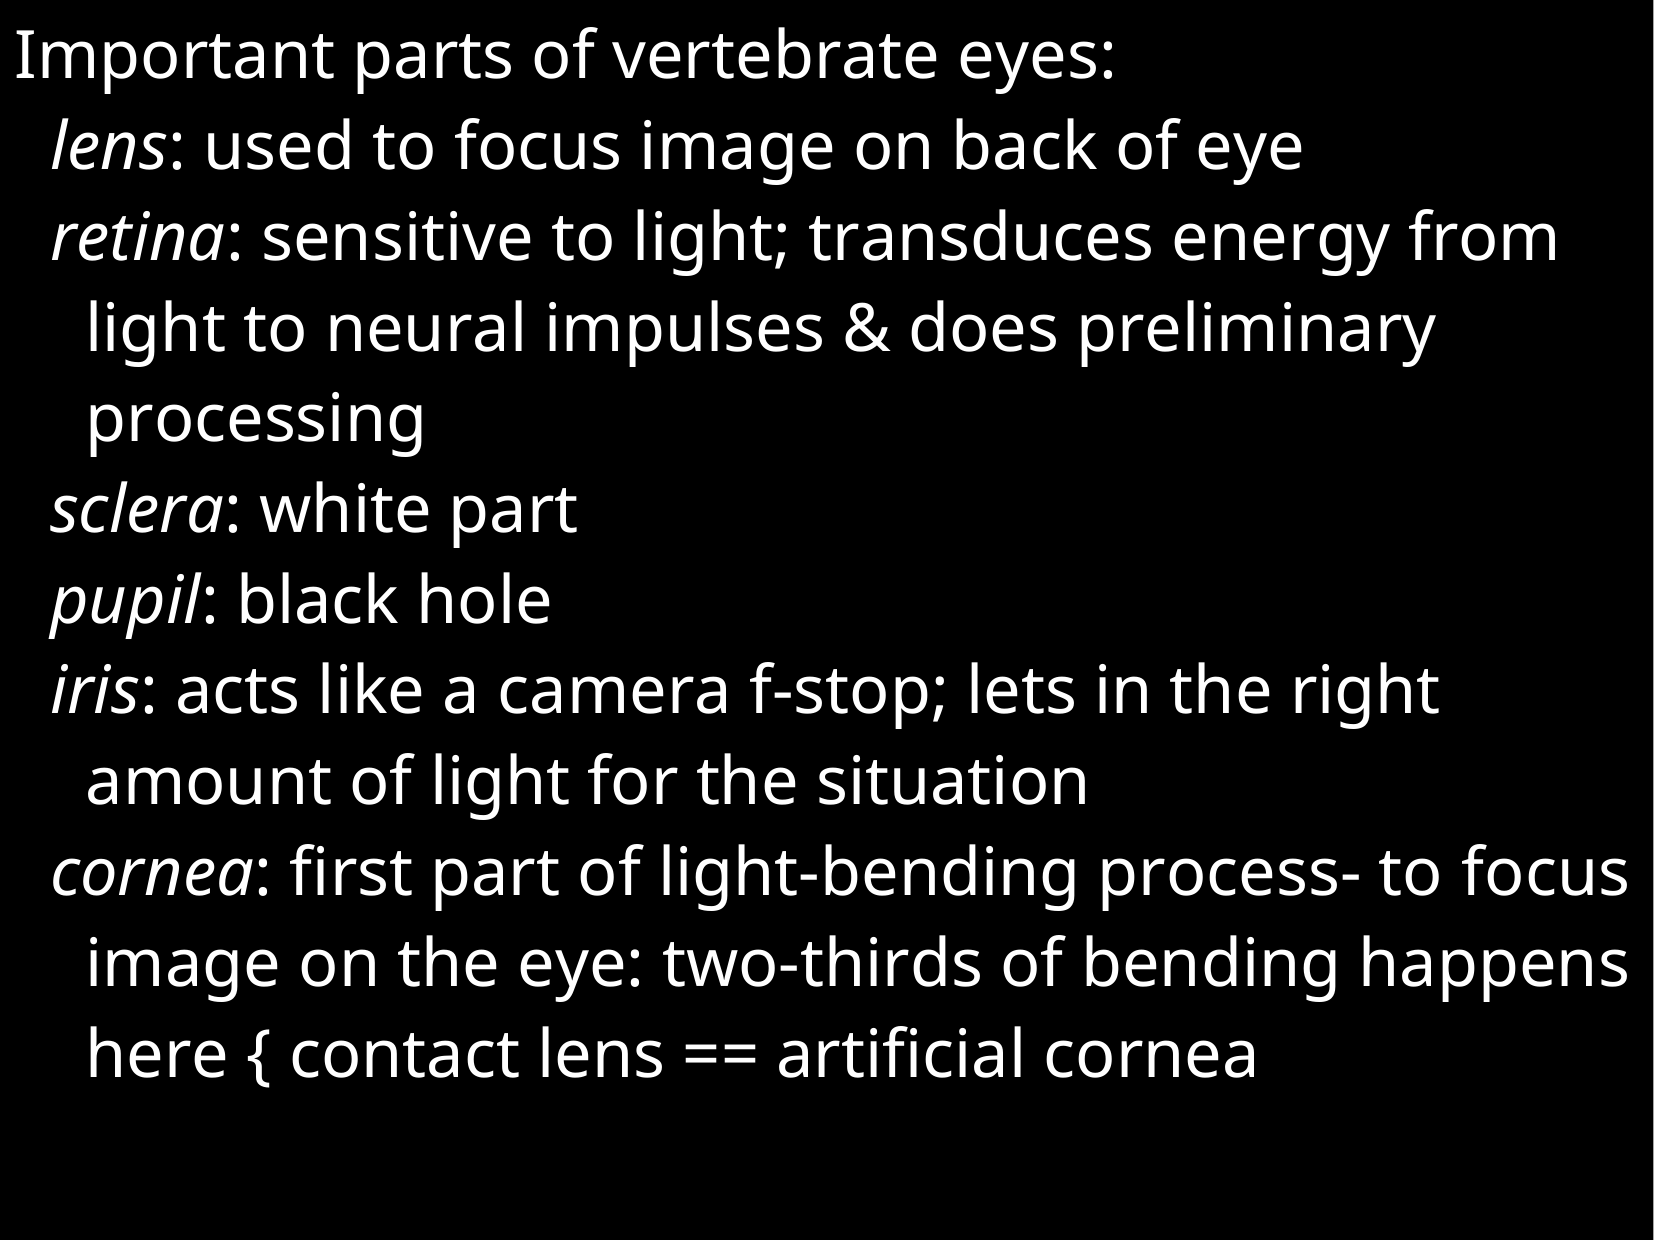

Important parts of vertebrate eyes:
lens: used to focus image on back of eye
retina: sensitive to light; transduces energy from light to neural impulses & does preliminary processing
sclera: white part
pupil: black hole
iris: acts like a camera f-stop; lets in the right amount of light for the situation
cornea: first part of light-bending process- to focus image on the eye: two-thirds of bending happens here { contact lens == artificial cornea